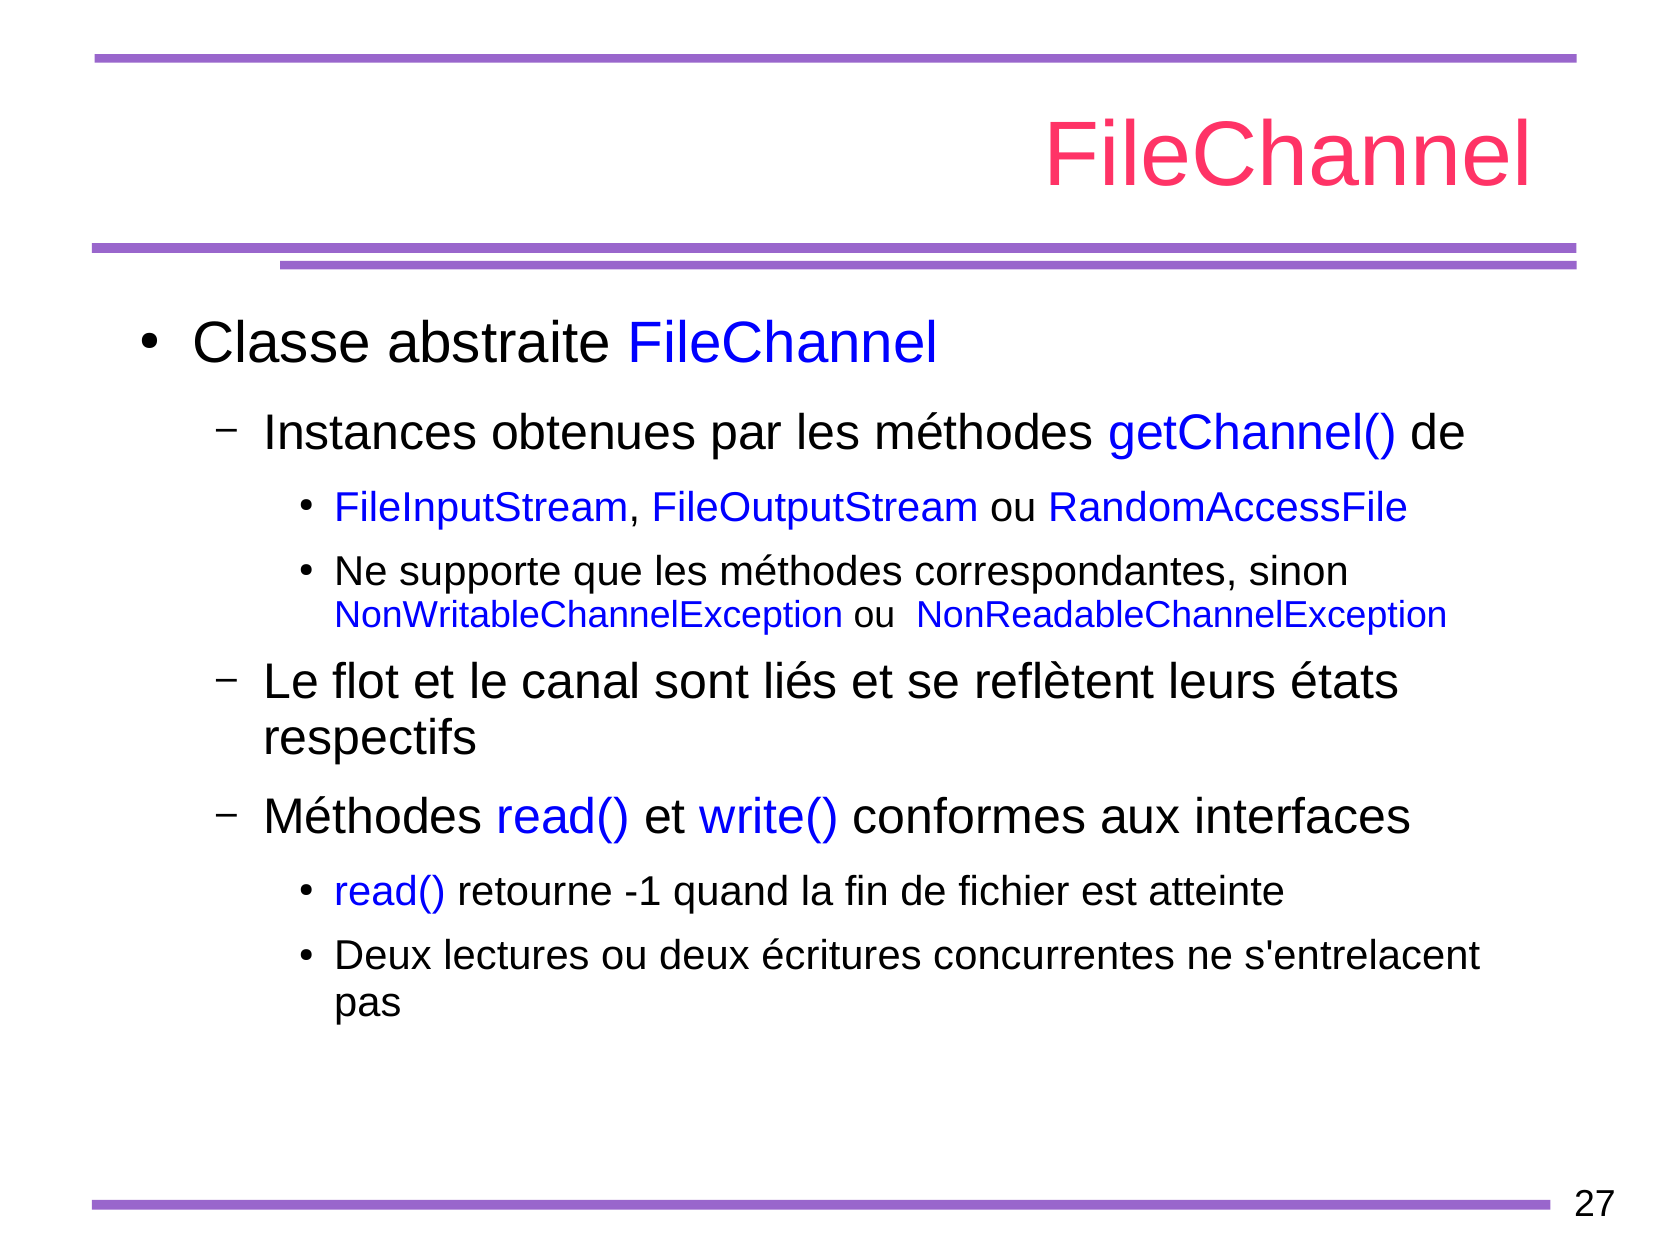

# FileChannel
Classe abstraite FileChannel
Instances obtenues par les méthodes getChannel() de
FileInputStream, FileOutputStream ou RandomAccessFile
Ne supporte que les méthodes correspondantes, sinon NonWritableChannelException ou NonReadableChannelException
Le flot et le canal sont liés et se reflètent leurs états respectifs
Méthodes read() et write() conformes aux interfaces
read() retourne -1 quand la fin de fichier est atteinte
Deux lectures ou deux écritures concurrentes ne s'entrelacent pas